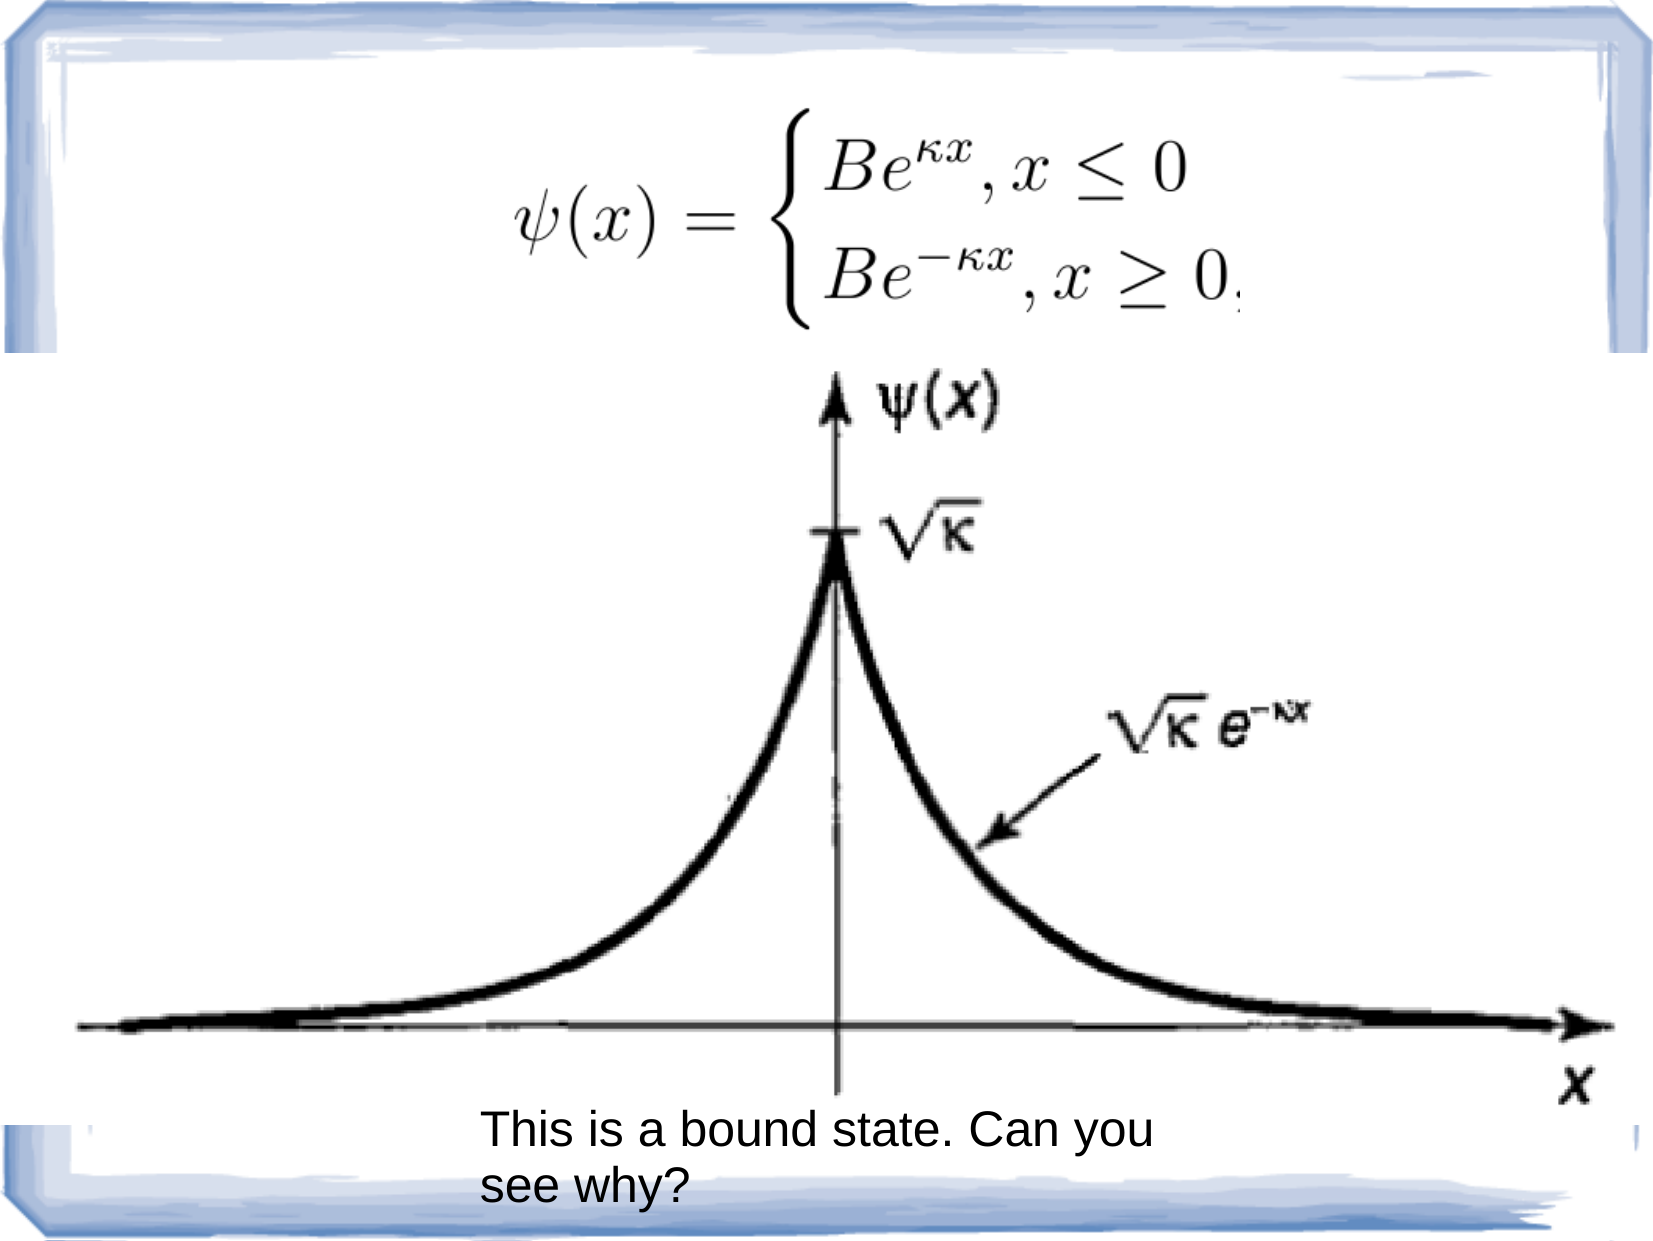

This is a bound state. Can you see why?